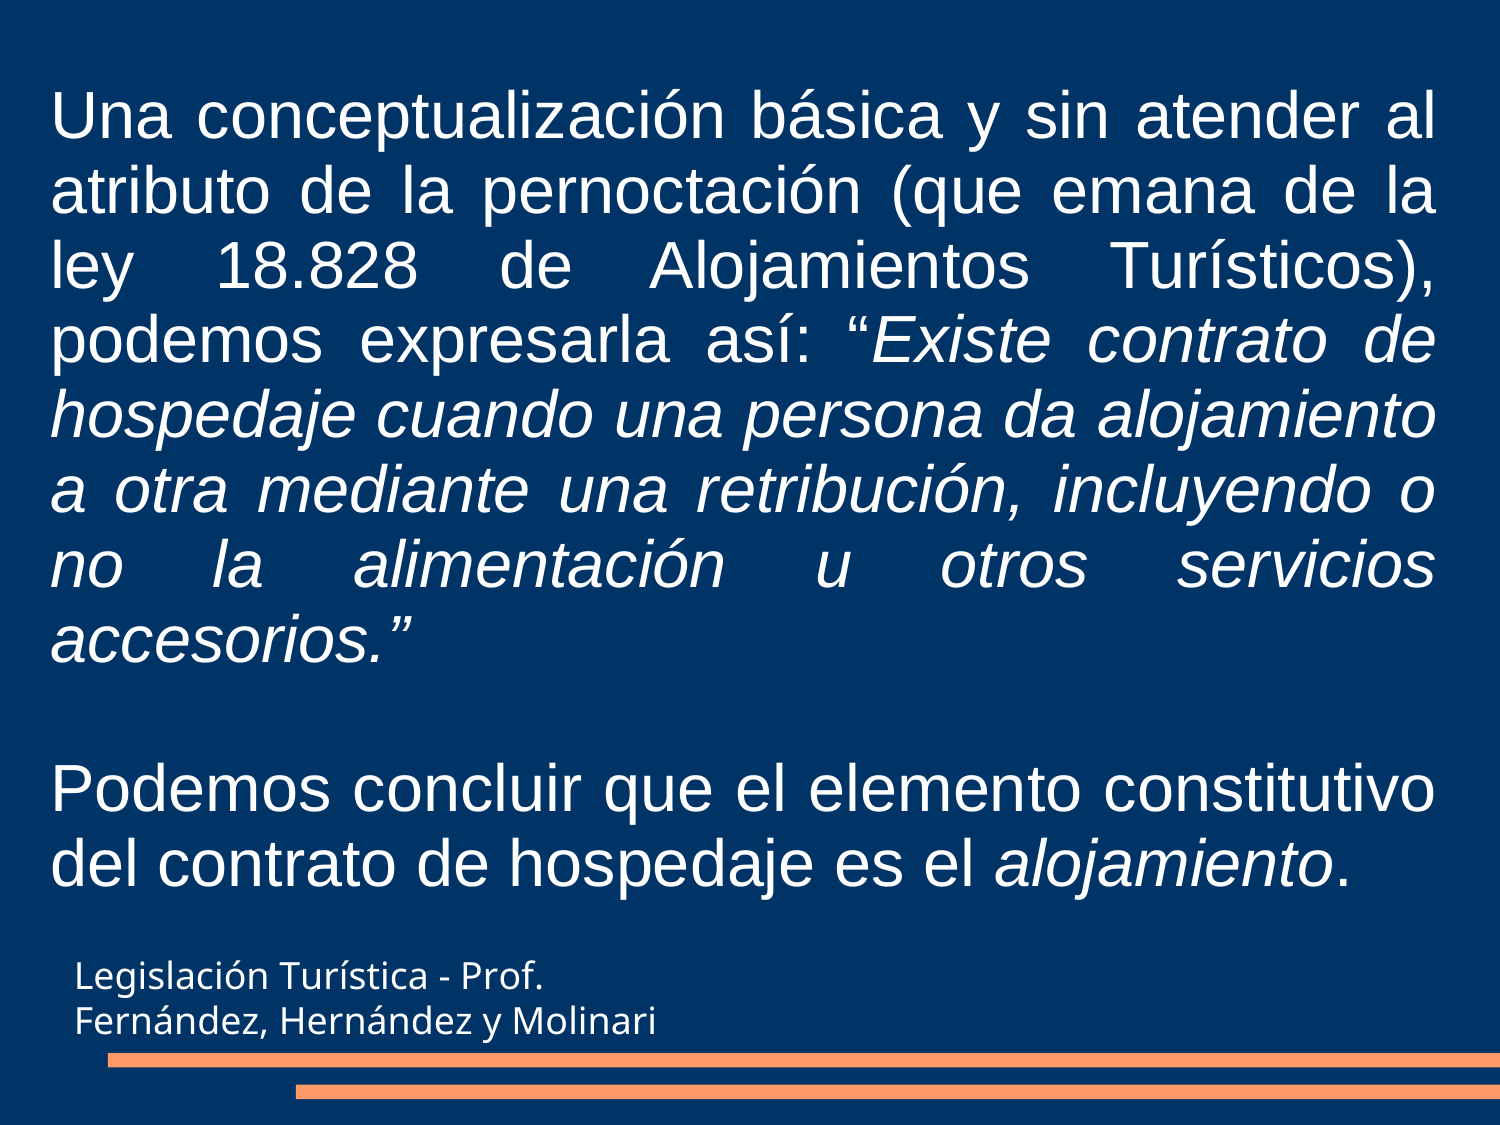

#
Una conceptualización básica y sin atender al atributo de la pernoctación (que emana de la ley 18.828 de Alojamientos Turísticos), podemos expresarla así: “Existe contrato de hospedaje cuando una persona da alojamiento a otra mediante una retribución, incluyendo o no la alimentación u otros servicios accesorios.”
Podemos concluir que el elemento constitutivo del contrato de hospedaje es el alojamiento.
Legislación Turística - Prof. Fernández, Hernández y Molinari